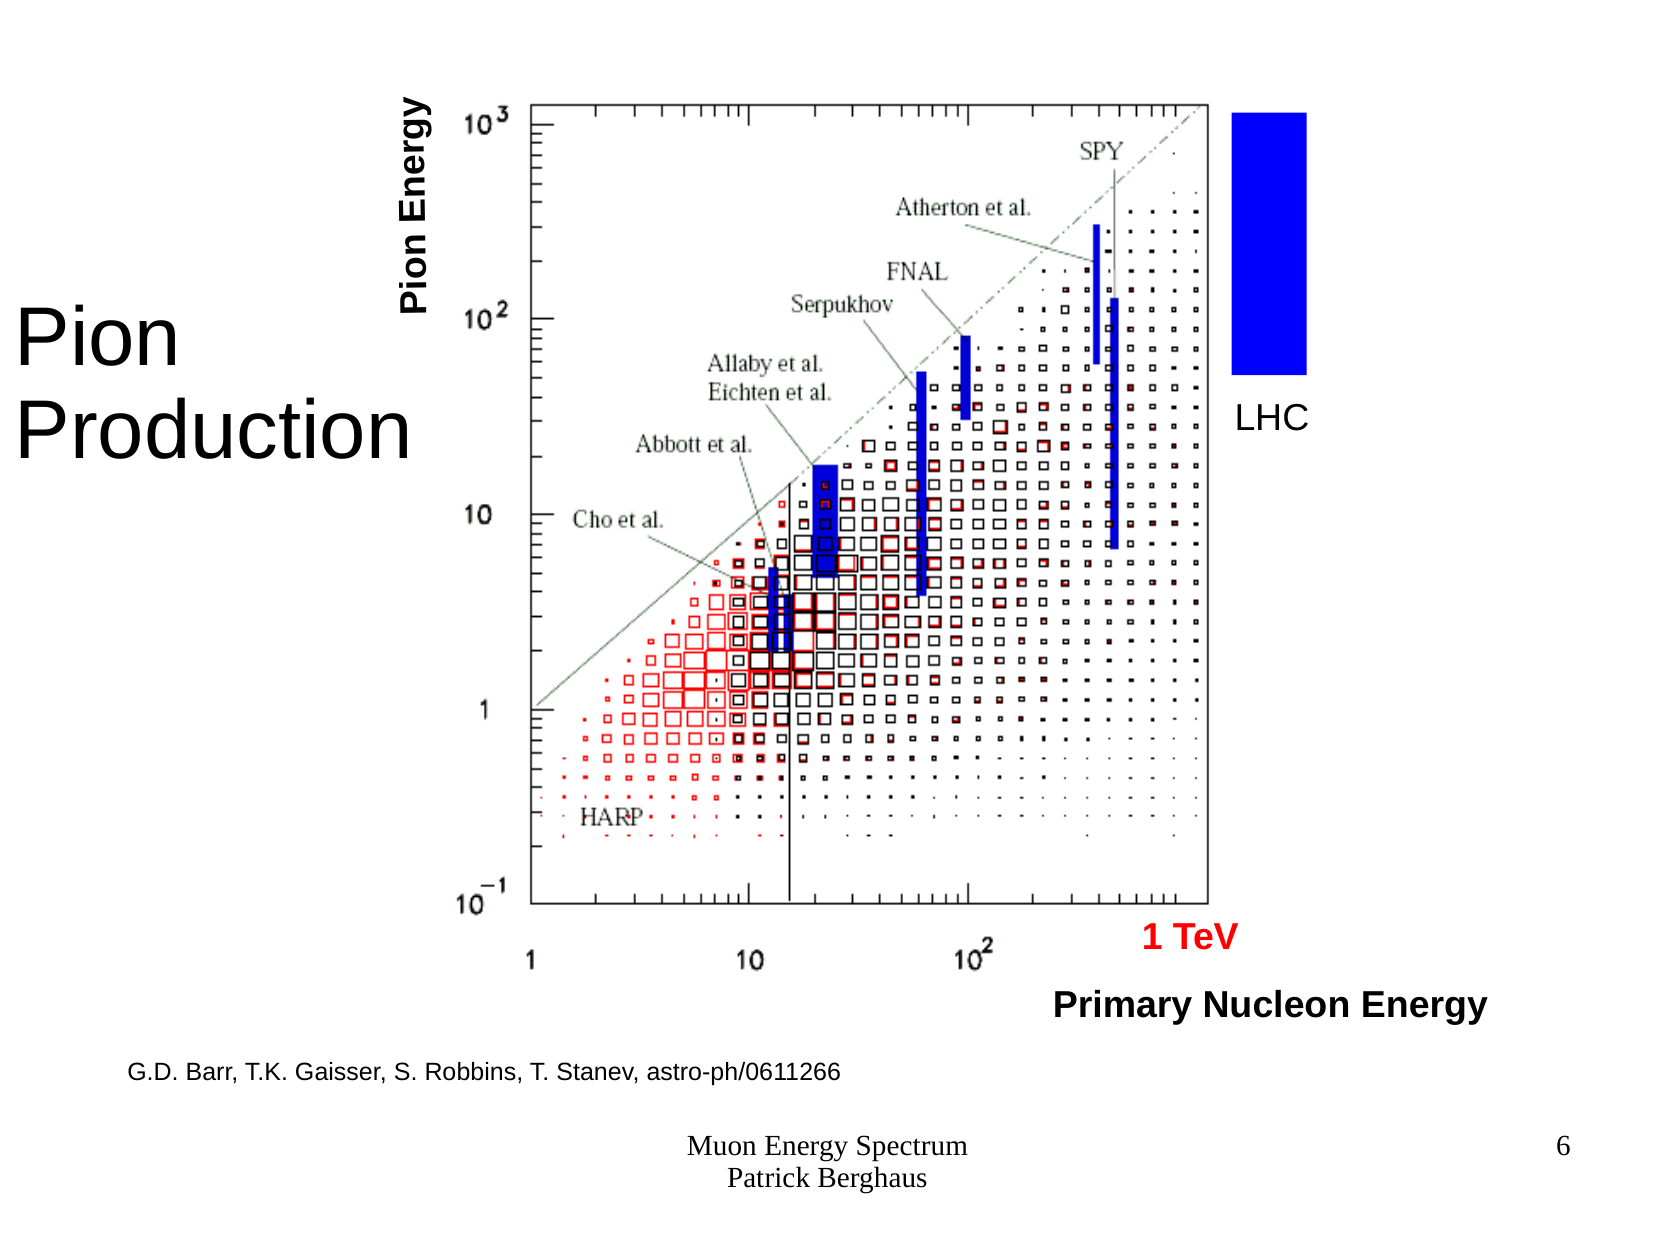

Pion Energy
Pion
Production
LHC
1 TeV
Primary Nucleon Energy
G.D. Barr, T.K. Gaisser, S. Robbins, T. Stanev, astro-ph/0611266
6